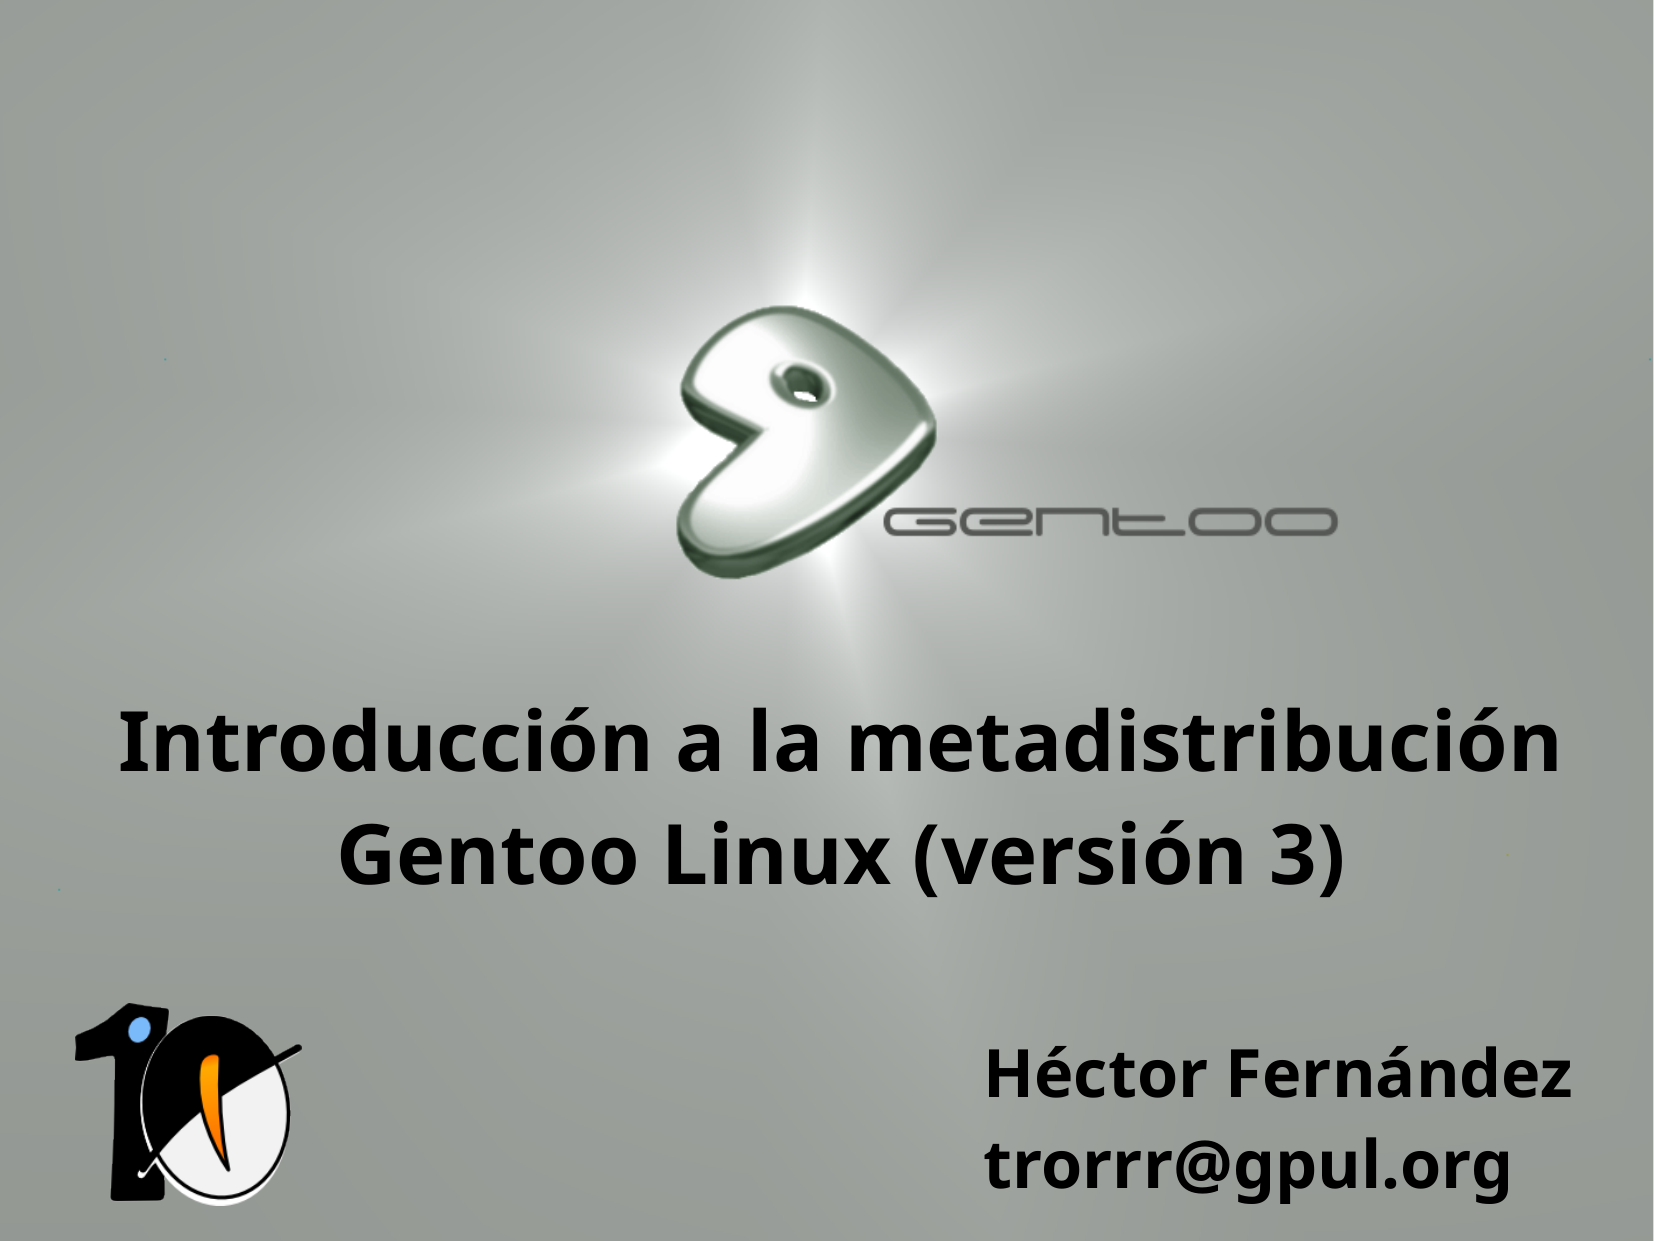

Introducción a la metadistribución Gentoo Linux (versión 3)
Héctor Fernández trorrr@gpul.org